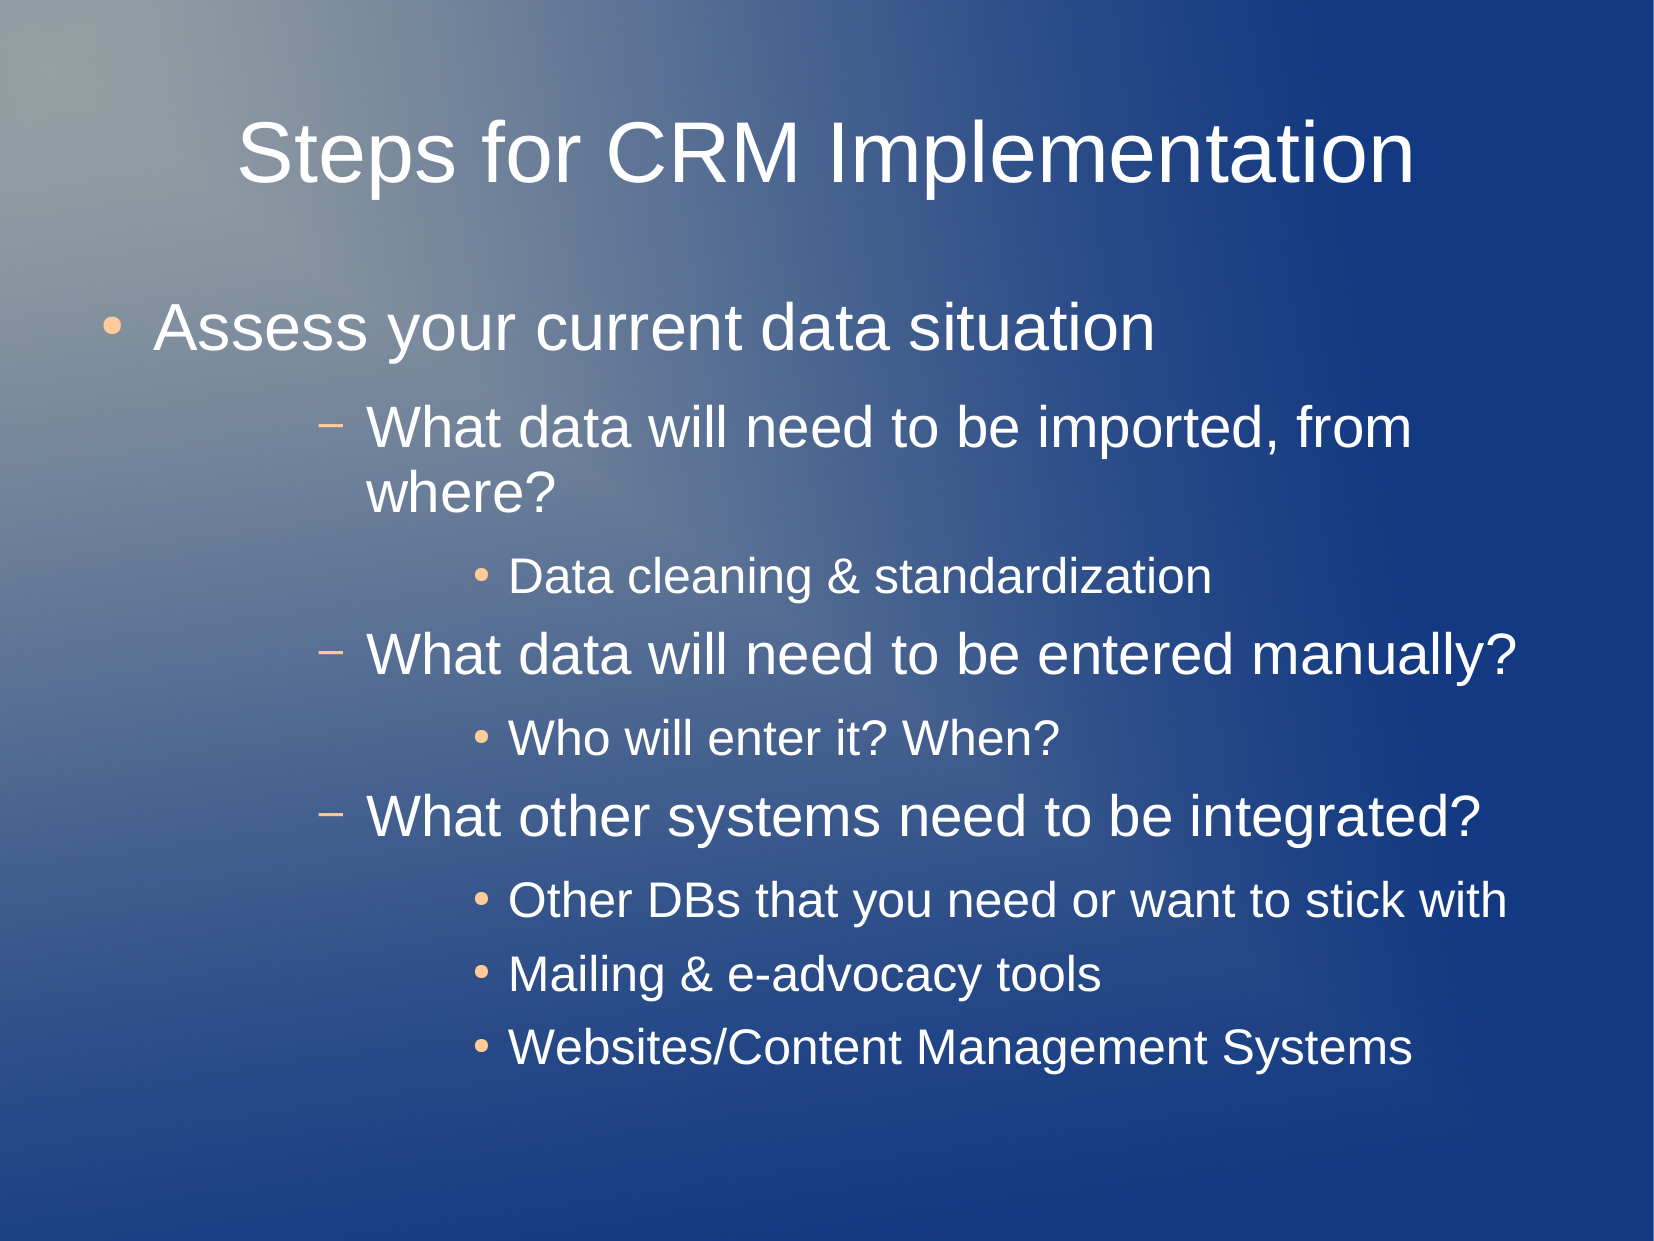

# Steps for CRM Implementation
Assess your current data situation
What data will need to be imported, from where?
Data cleaning & standardization
What data will need to be entered manually?
Who will enter it? When?
What other systems need to be integrated?
Other DBs that you need or want to stick with
Mailing & e-advocacy tools
Websites/Content Management Systems